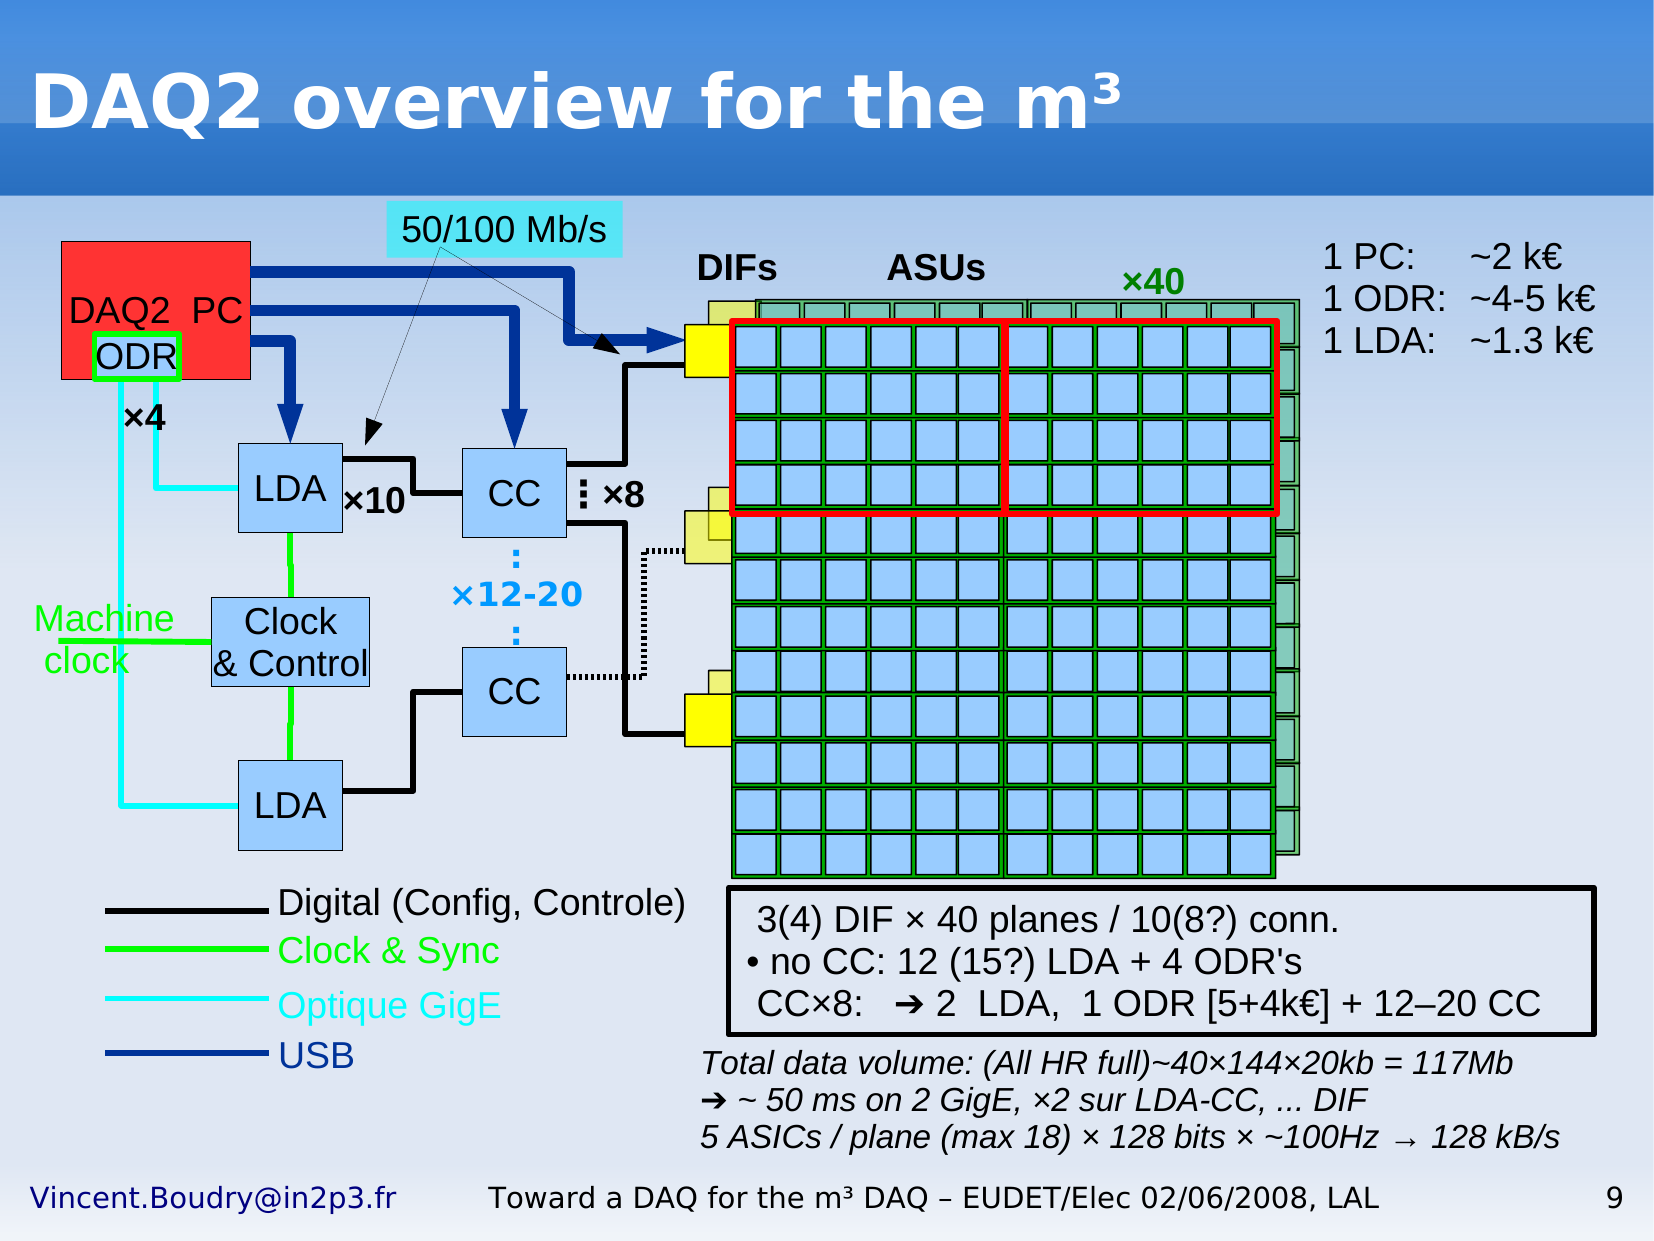

# DAQ2 overview for the m³
50/100 Mb/s
1 PC:	~2 k€
1 ODR:	~4-5 k€
1 LDA: 	~1.3 k€
DIFs
ASUs
DAQ2 PC
×40
ODR
LDA
CC
⋮×8
×10
:
×12-20
:
Clock
& Control
CC
LDA
Digital (Config, Controle)
Clock & Sync
Optique GigE
USB
×4
Machine
 clock
 3(4) DIF × 40 planes / 10(8?) conn.
• no CC: 12 (15?) LDA + 4 ODR's
 CC×8: 	➔ 2 LDA, 1 ODR [5+4k€] + 12–20 CC
Total data volume: (All HR full)~40×144×20kb = 117Mb
➔ ~ 50 ms on 2 GigE, ×2 sur LDA-CC, ... DIF
5 ASICs / plane (max 18) × 128 bits × ~100Hz → 128 kB/s
Toward a DAQ for the m³ DAQ – EUDET/Elec 02/06/2008, LAL
9